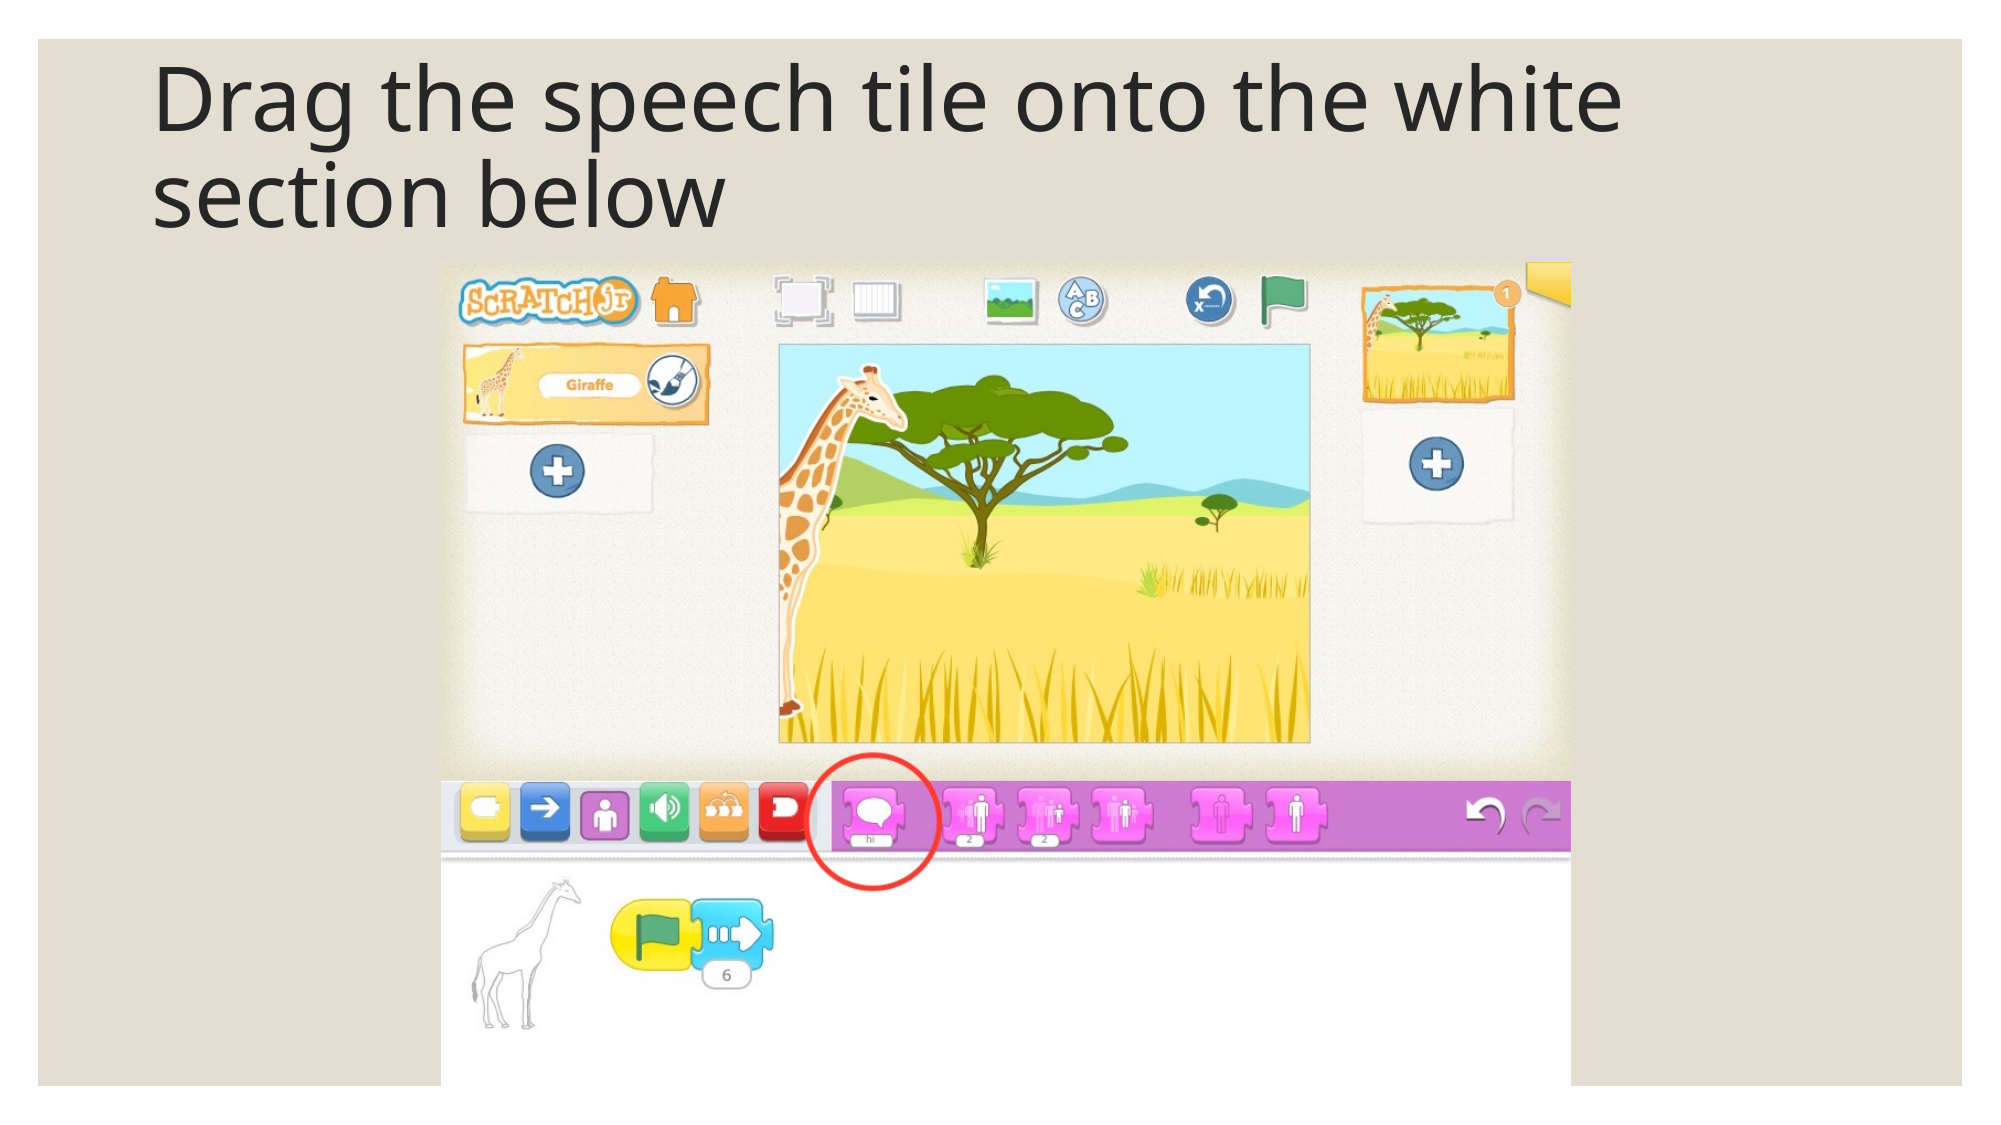

# Drag the speech tile onto the white section below